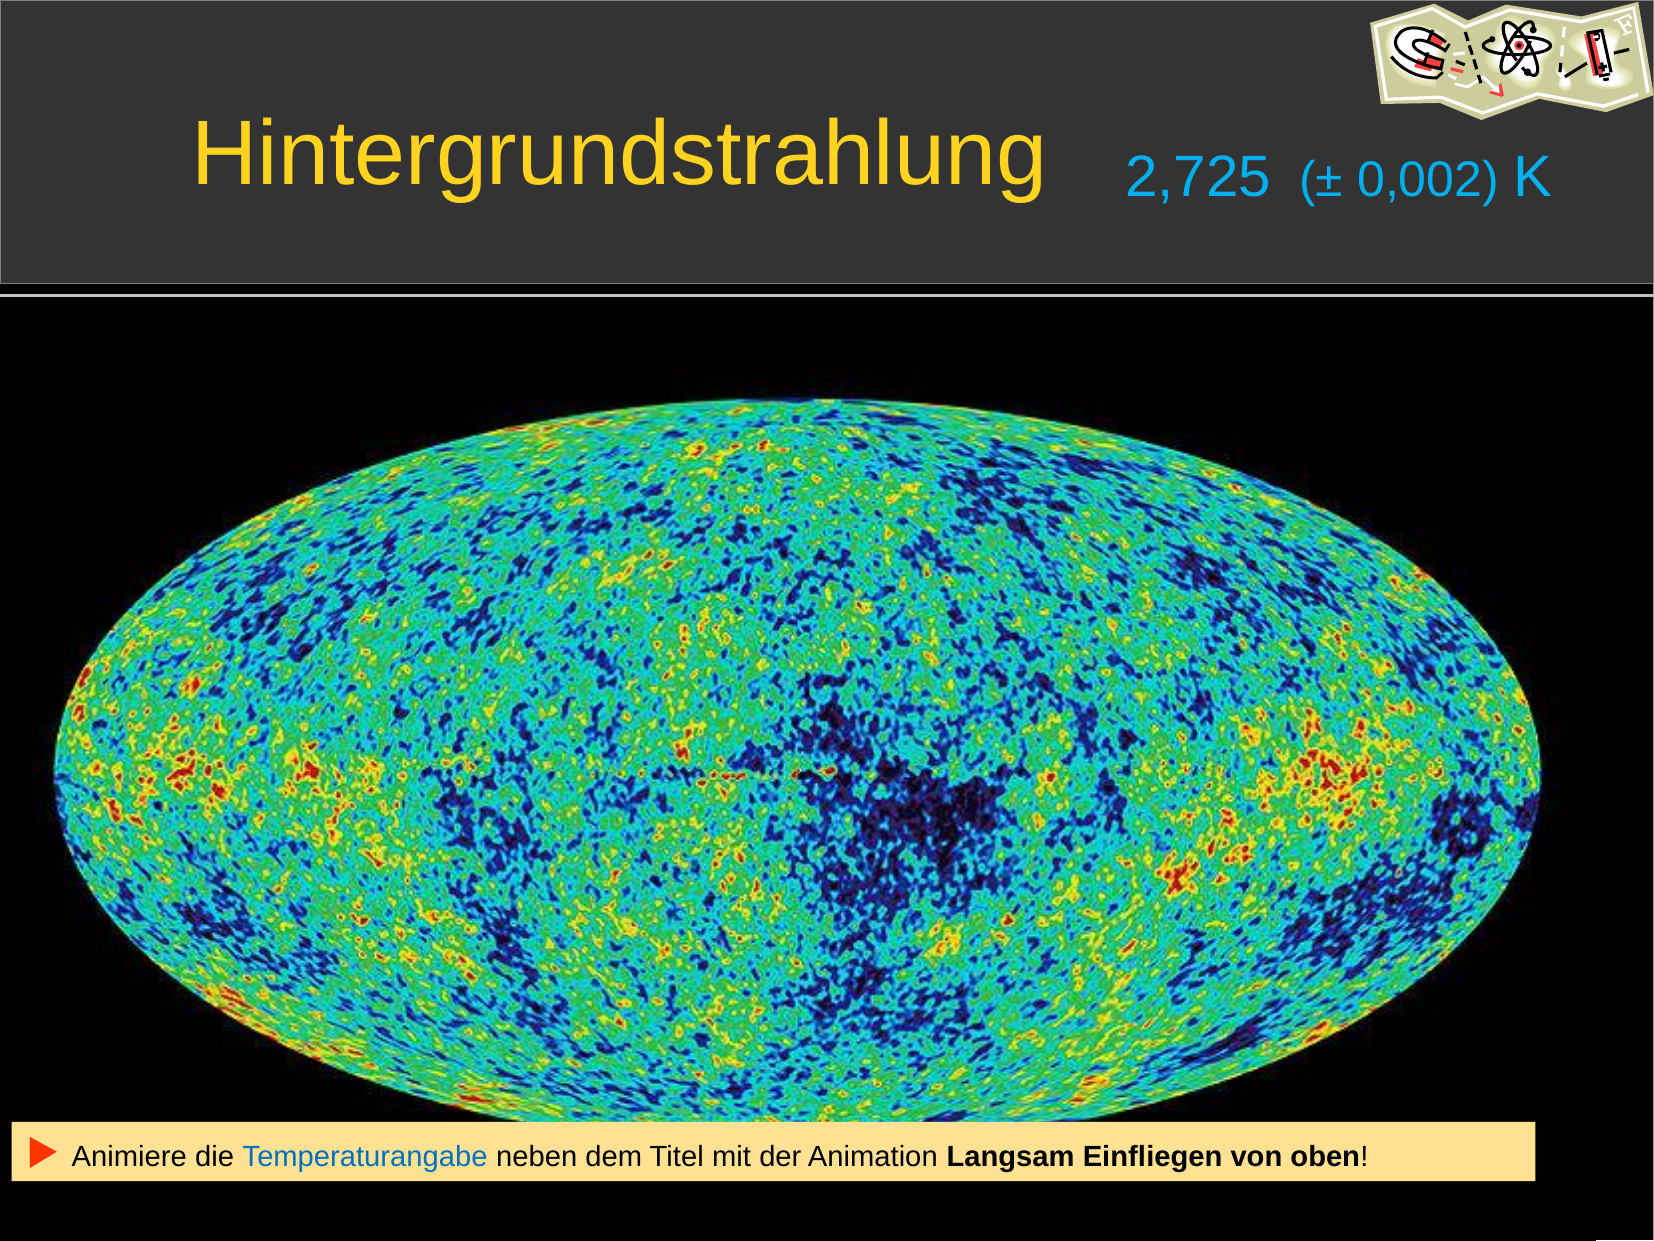

# Hintergrundstrahlung
2,725  (± 0,002) K
 Animiere die Temperaturangabe neben dem Titel mit der Animation Langsam Einfliegen von oben!